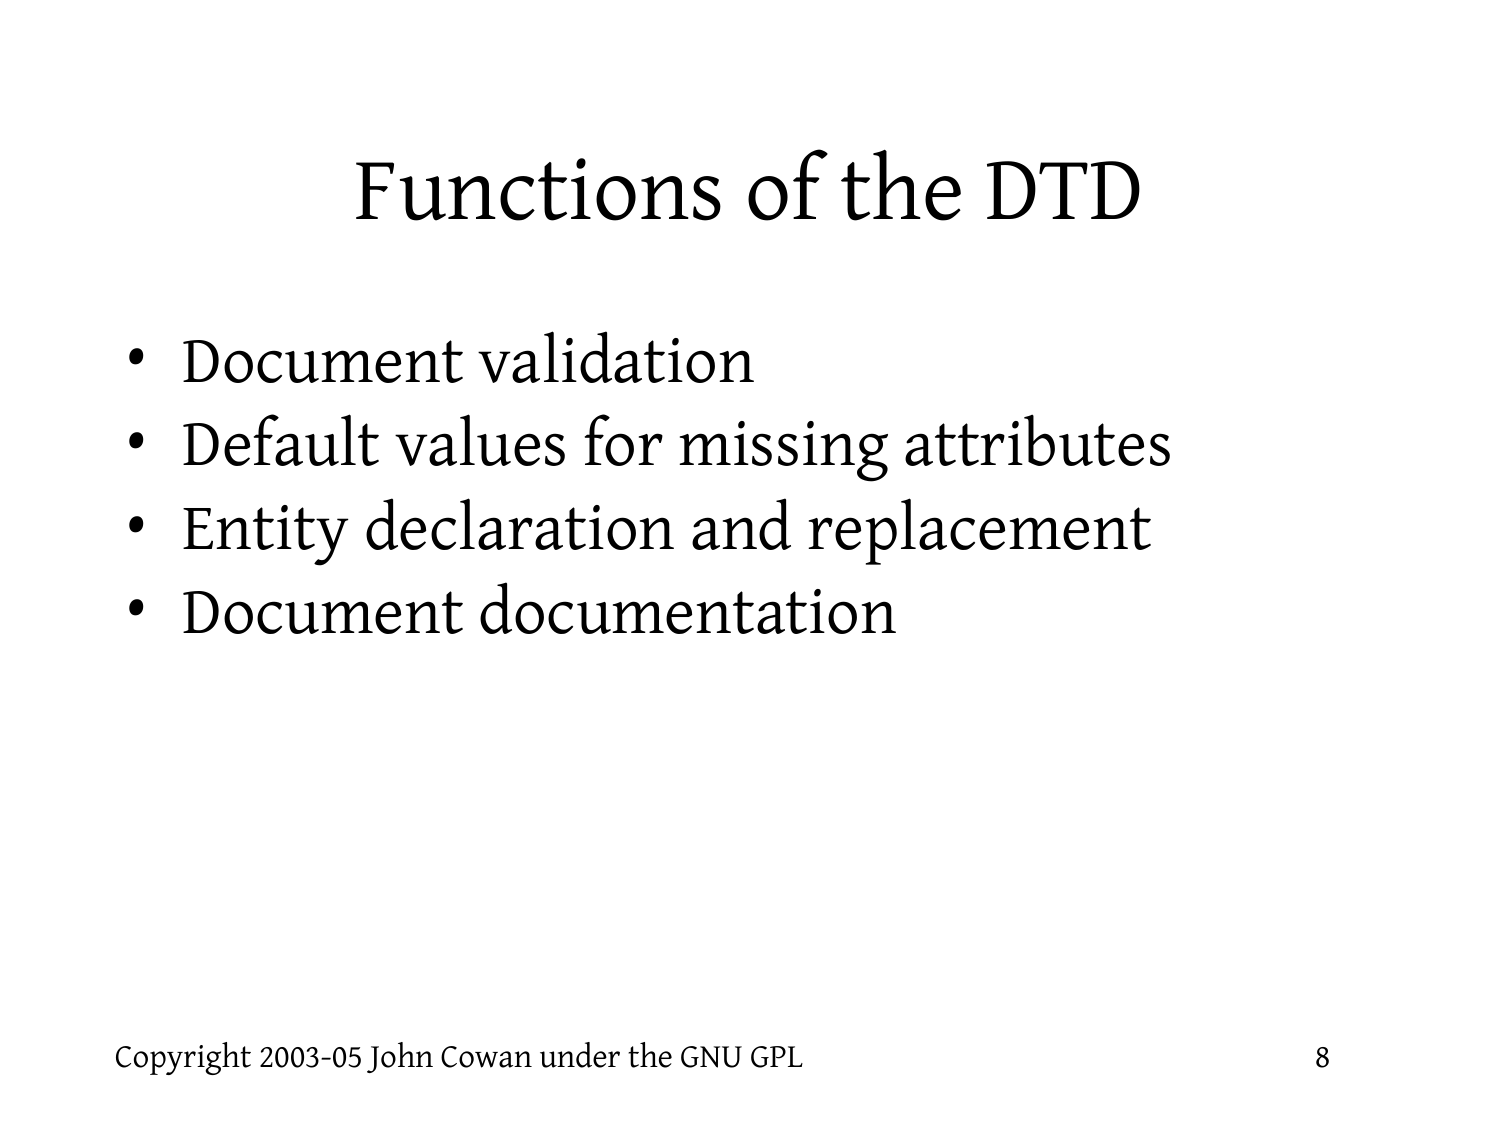

# Functions of the DTD
Document validation
Default values for missing attributes
Entity declaration and replacement
Document documentation